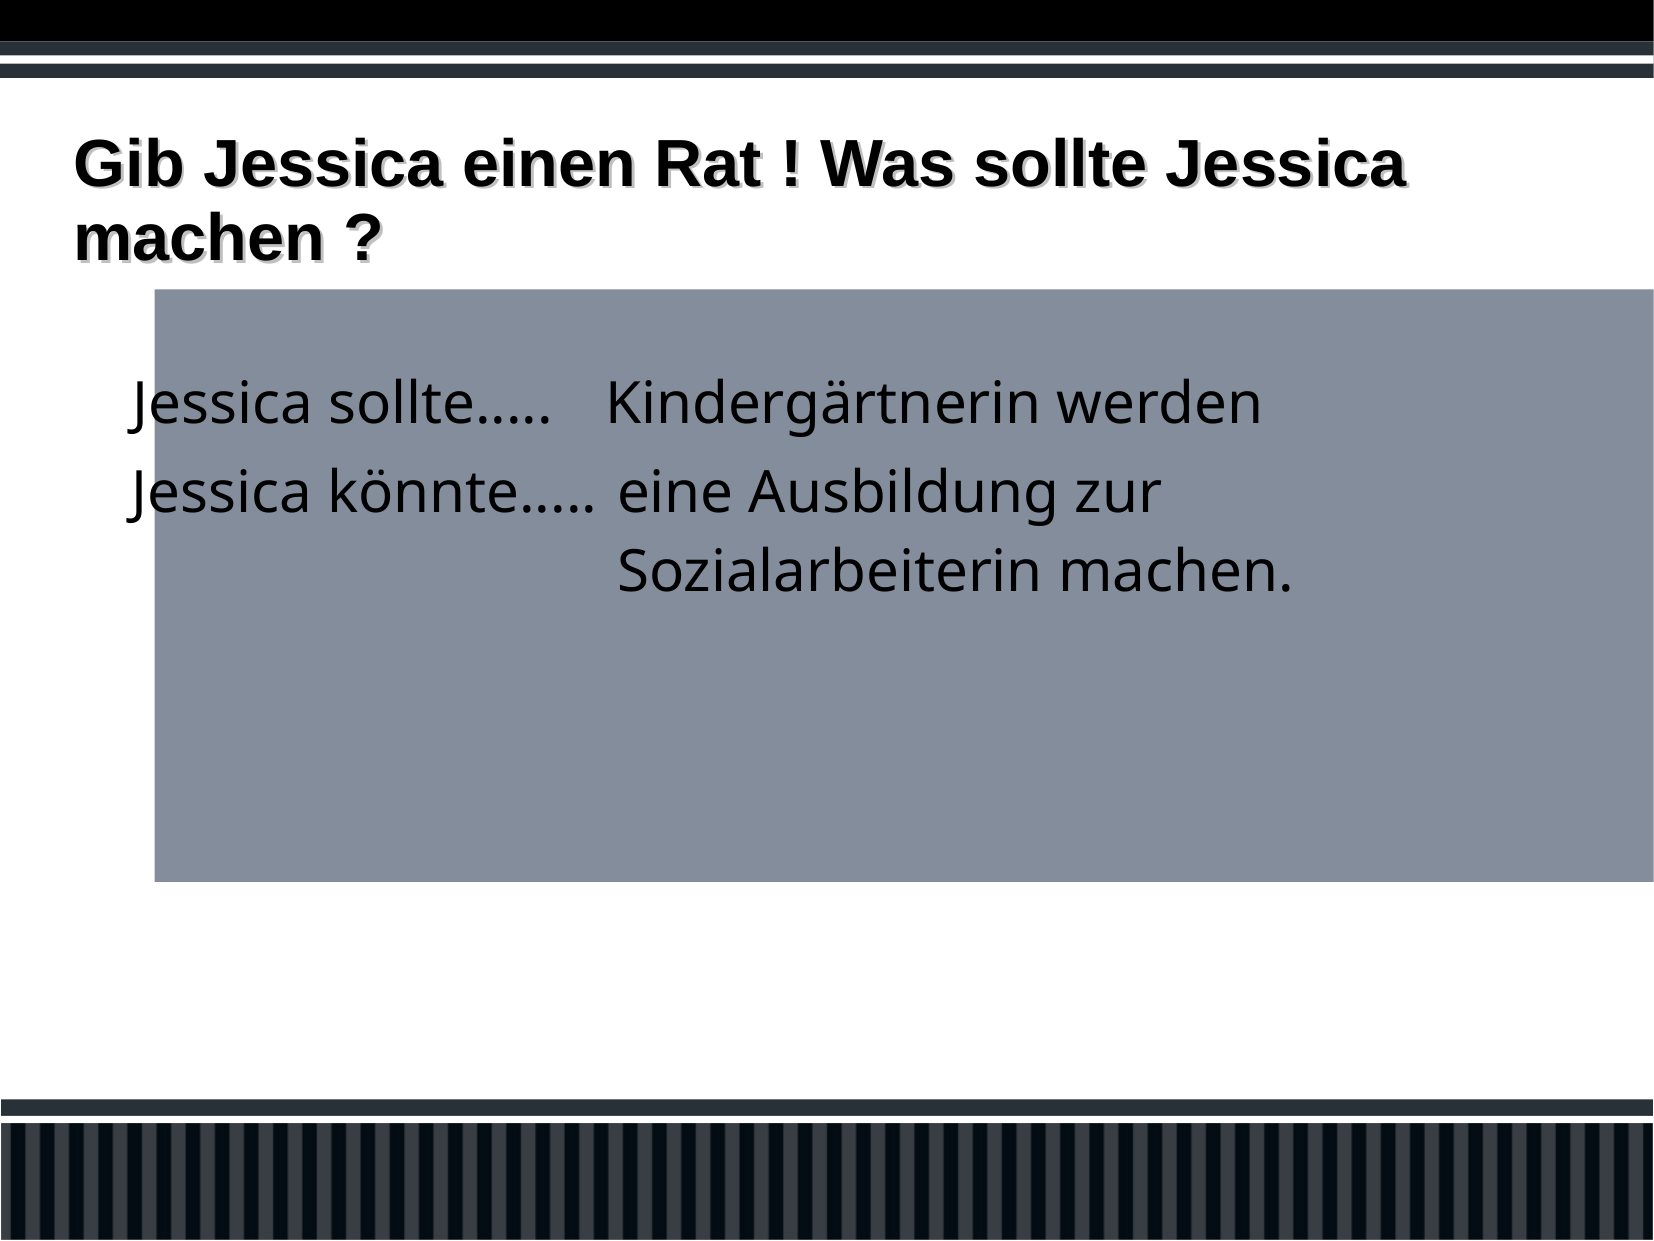

Gib Jessica einen Rat ! Was sollte Jessica machen ?
Jessica sollte.....
Kindergärtnerin werden
Jessica könnte.....
eine Ausbildung zur Sozialarbeiterin machen.